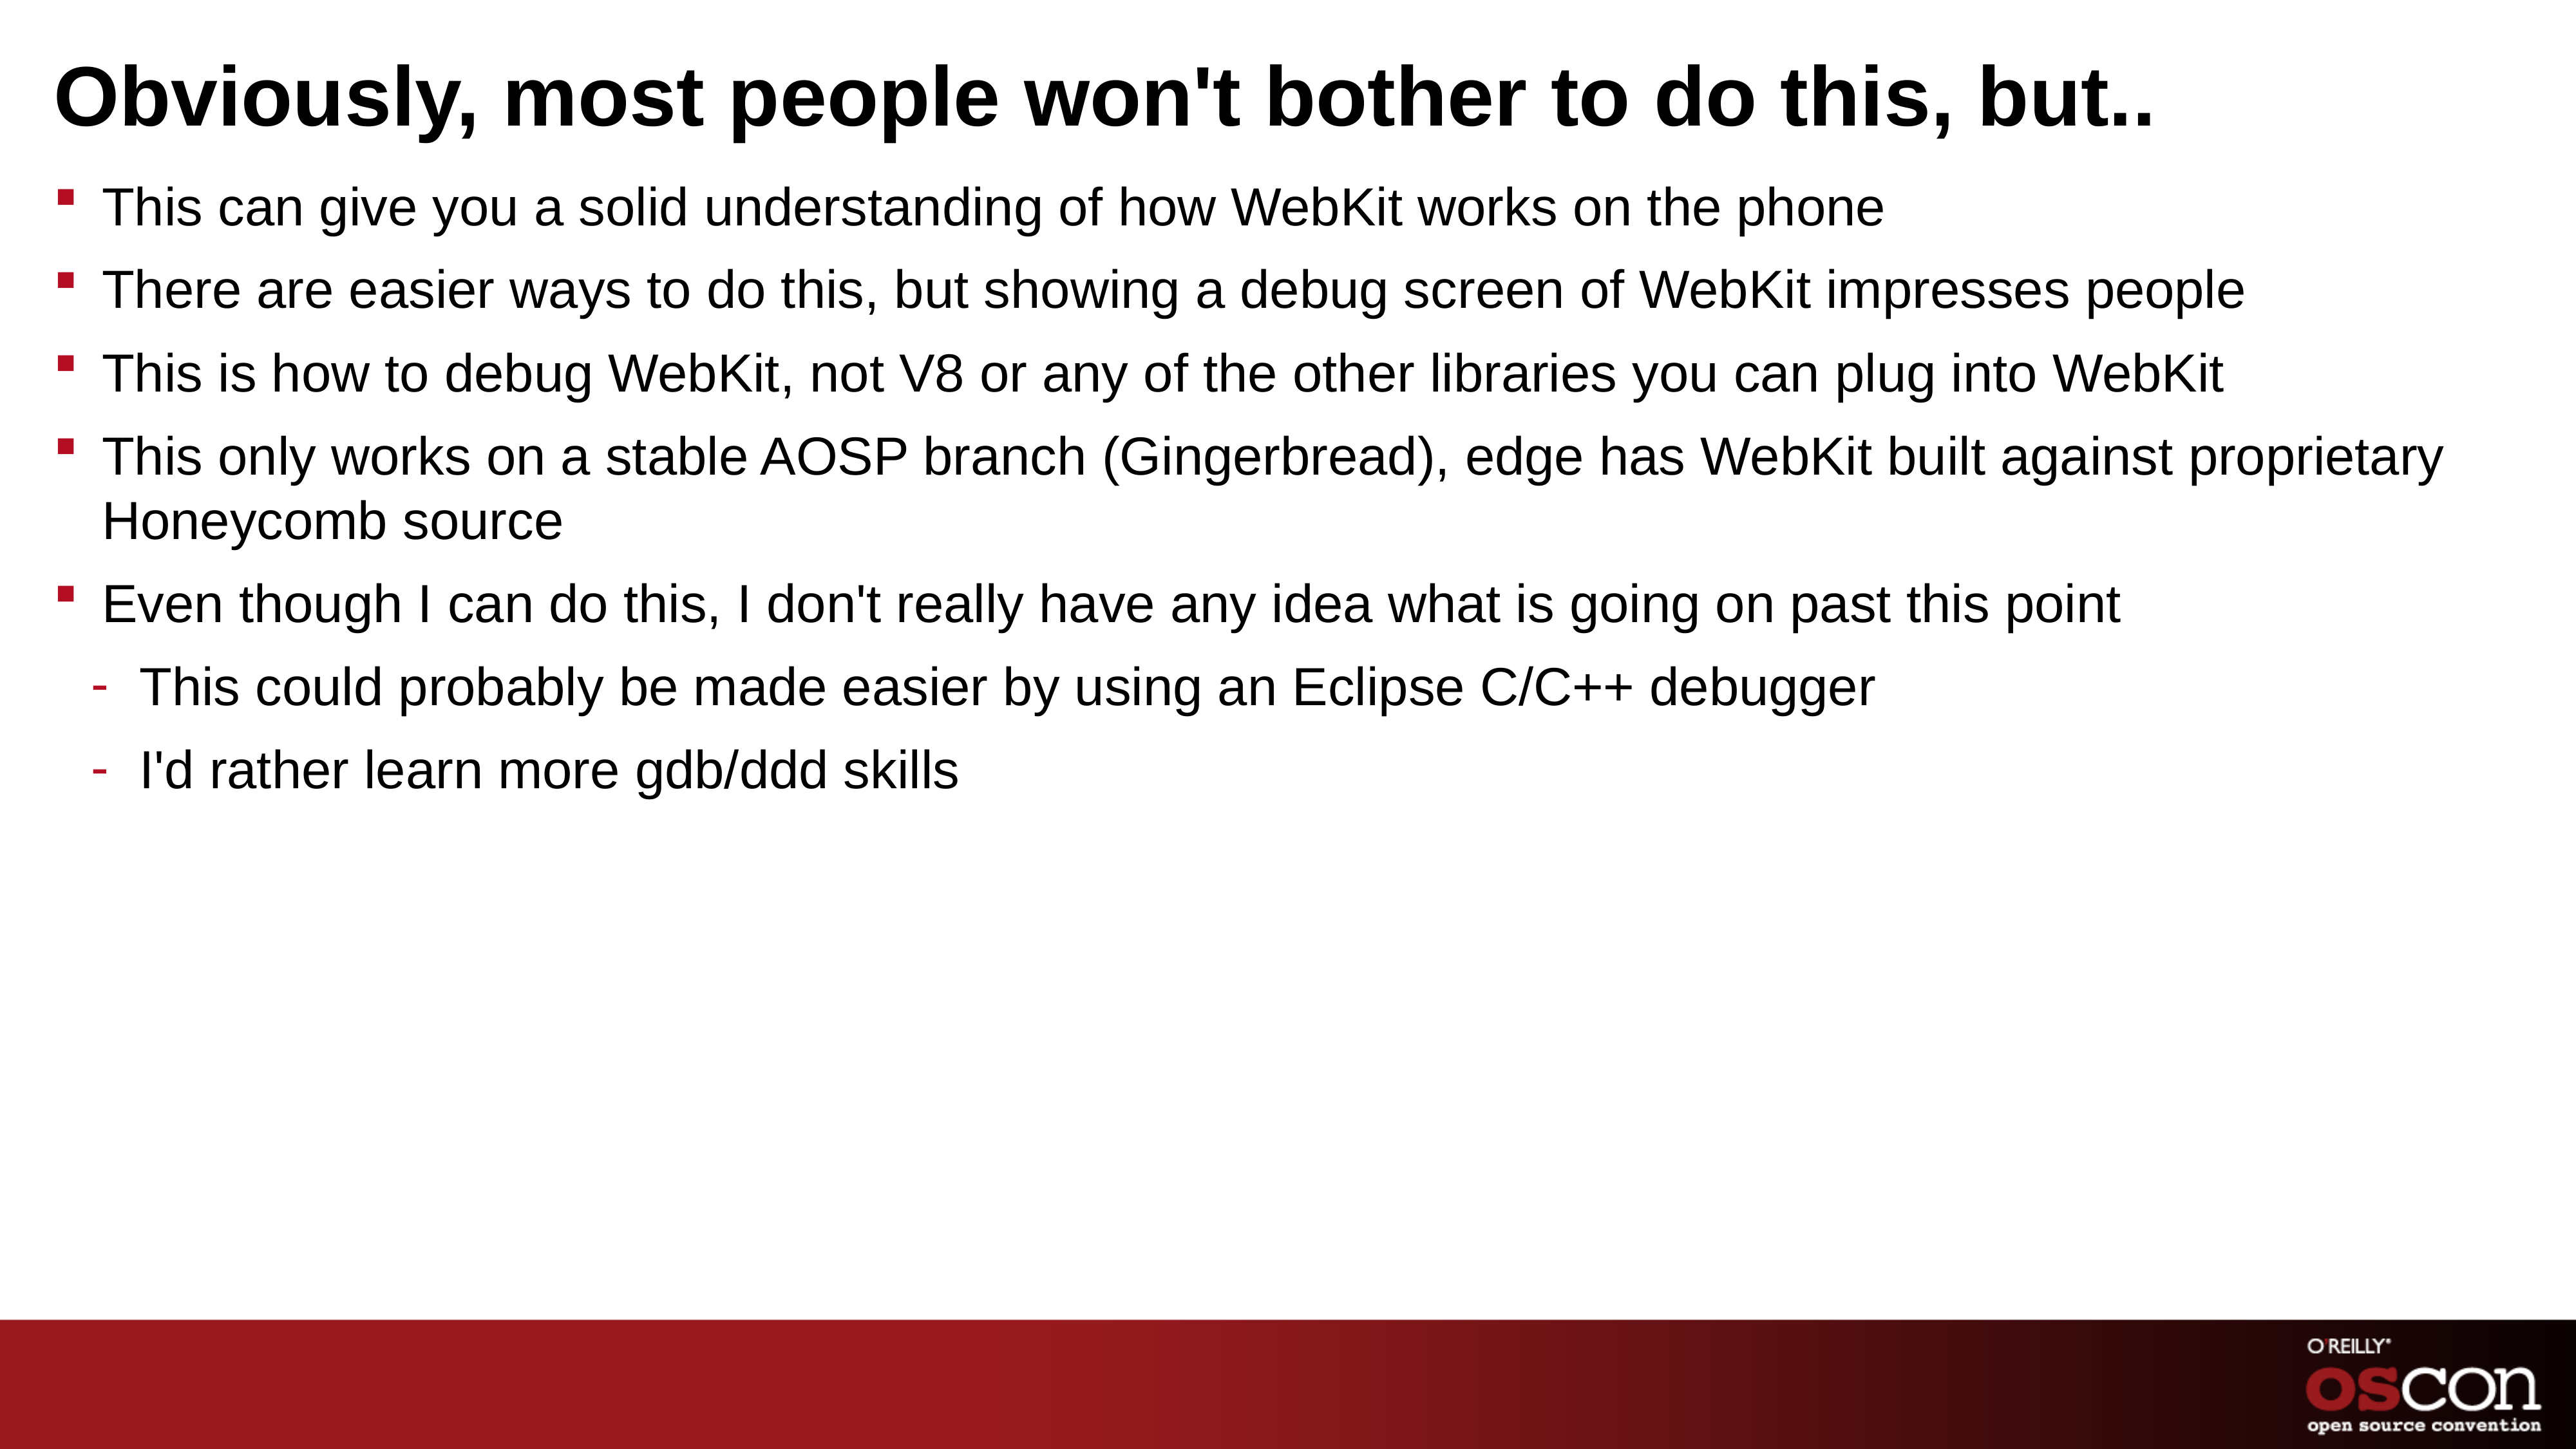

# Obviously, most people won't bother to do this, but..
This can give you a solid understanding of how WebKit works on the phone
There are easier ways to do this, but showing a debug screen of WebKit impresses people
This is how to debug WebKit, not V8 or any of the other libraries you can plug into WebKit
This only works on a stable AOSP branch (Gingerbread), edge has WebKit built against proprietary Honeycomb source
Even though I can do this, I don't really have any idea what is going on past this point
This could probably be made easier by using an Eclipse C/C++ debugger
I'd rather learn more gdb/ddd skills